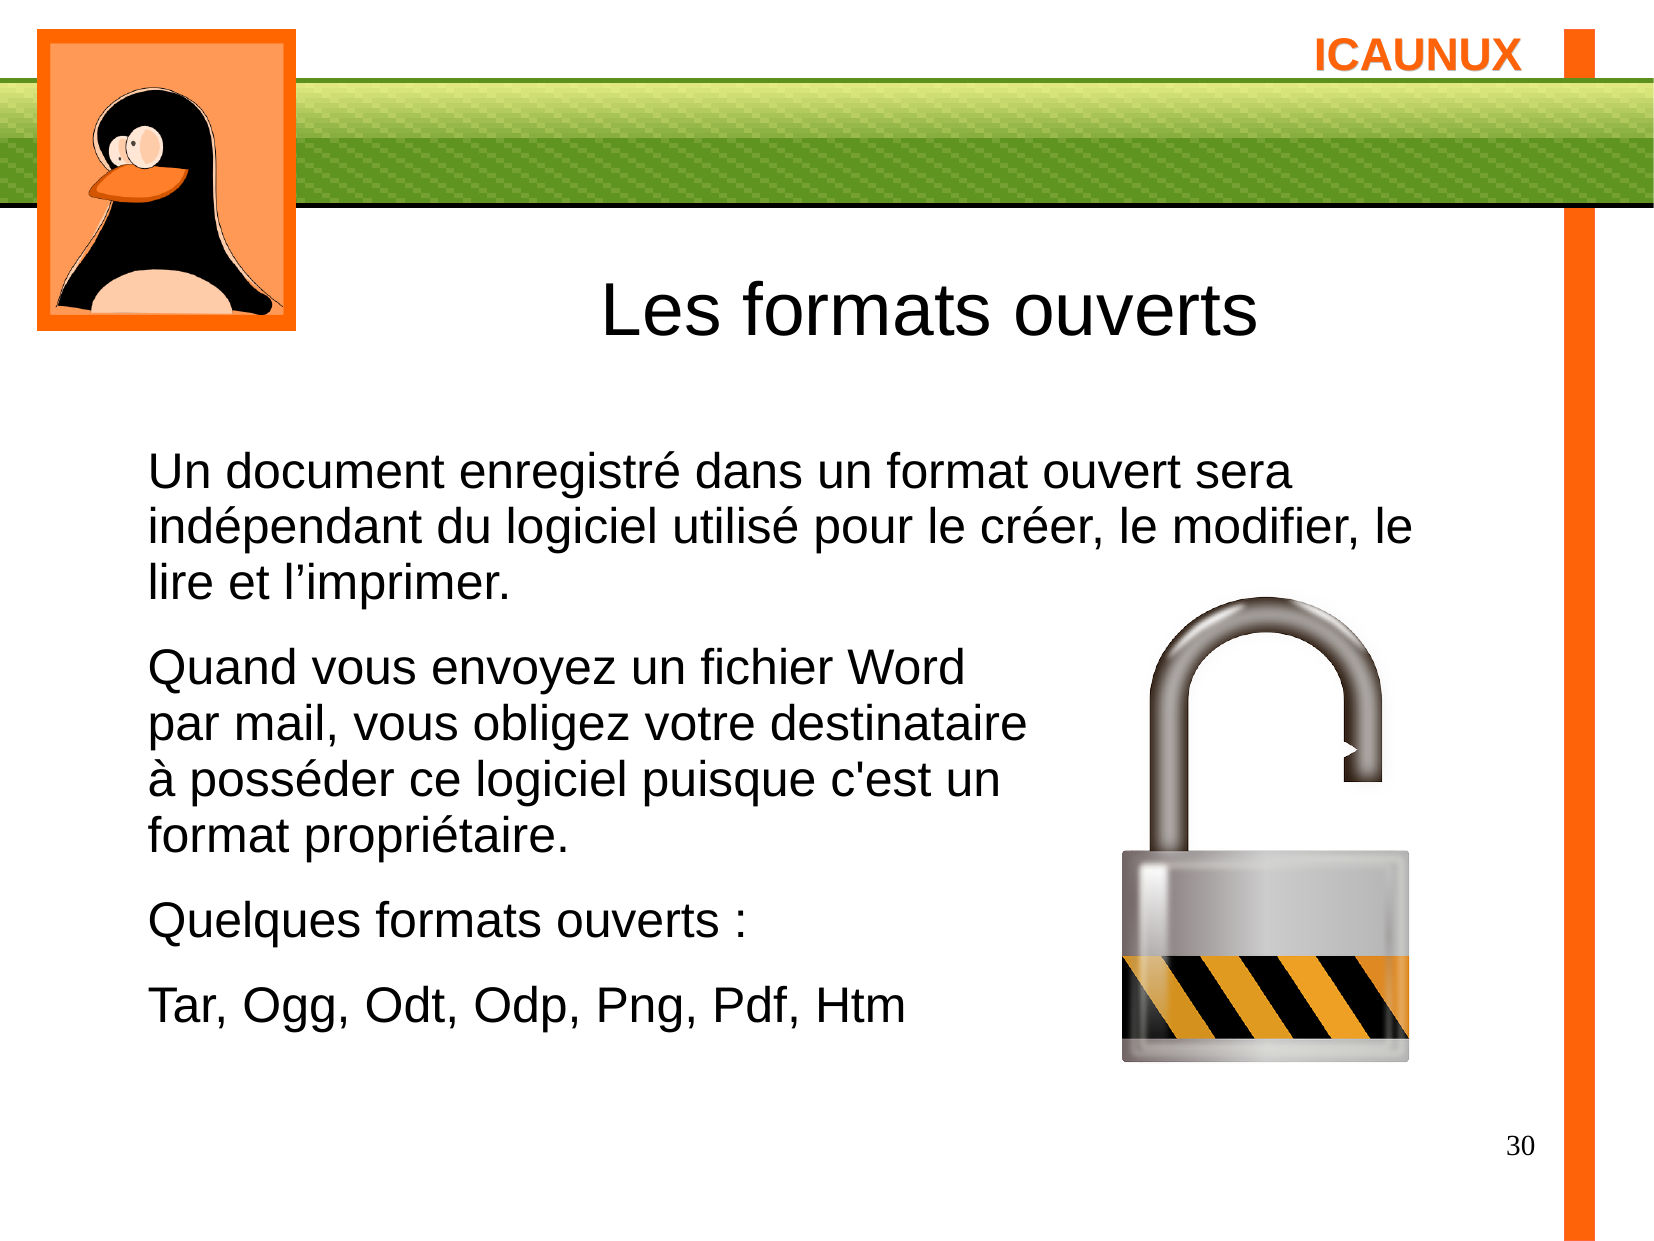

# Les formats ouverts
Un document enregistré dans un format ouvert sera indépendant du logiciel utilisé pour le créer, le modifier, le lire et l’imprimer.
Quand vous envoyez un fichier Word
par mail, vous obligez votre destinataire
à posséder ce logiciel puisque c'est un
format propriétaire.
Quelques formats ouverts :
Tar, Ogg, Odt, Odp, Png, Pdf, Htm
30